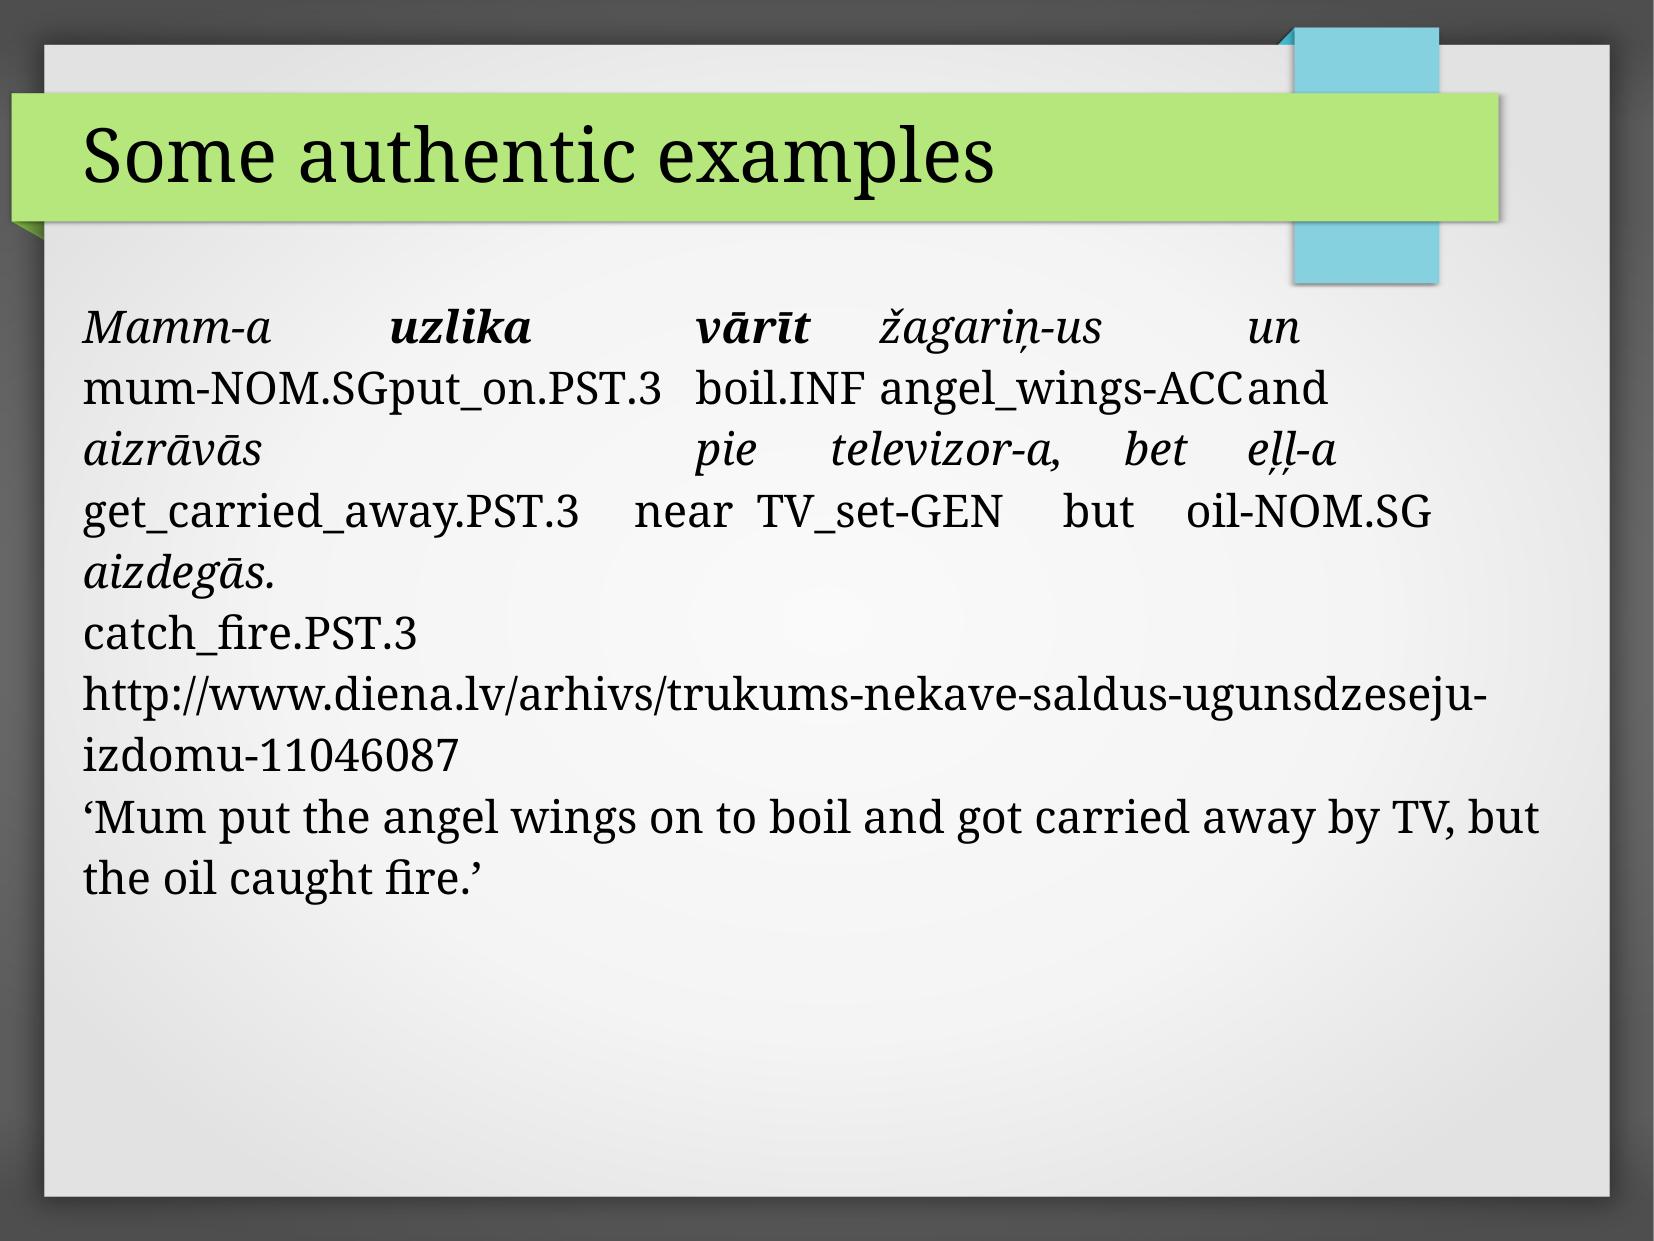

# Some authentic examples
Mamm-a 		uzlika 					 	vārīt 		žagariņ-us 	 		un
mum-nom.sg		put_on.pst.3	boil.inf	angel_wings-acc	and
aizrāvās 				 				 			 	pie 	 televizor-a, 	bet 	eļļ-a
get_carried_away.pst.3	near	TV_set-gen	but	oil-nom.sg
aizdegās.
catch_fire.pst.3
http://www.diena.lv/arhivs/trukums-nekave-saldus-ugunsdzeseju-izdomu-11046087
‘Mum put the angel wings on to boil and got carried away by TV, but the oil caught fire.’